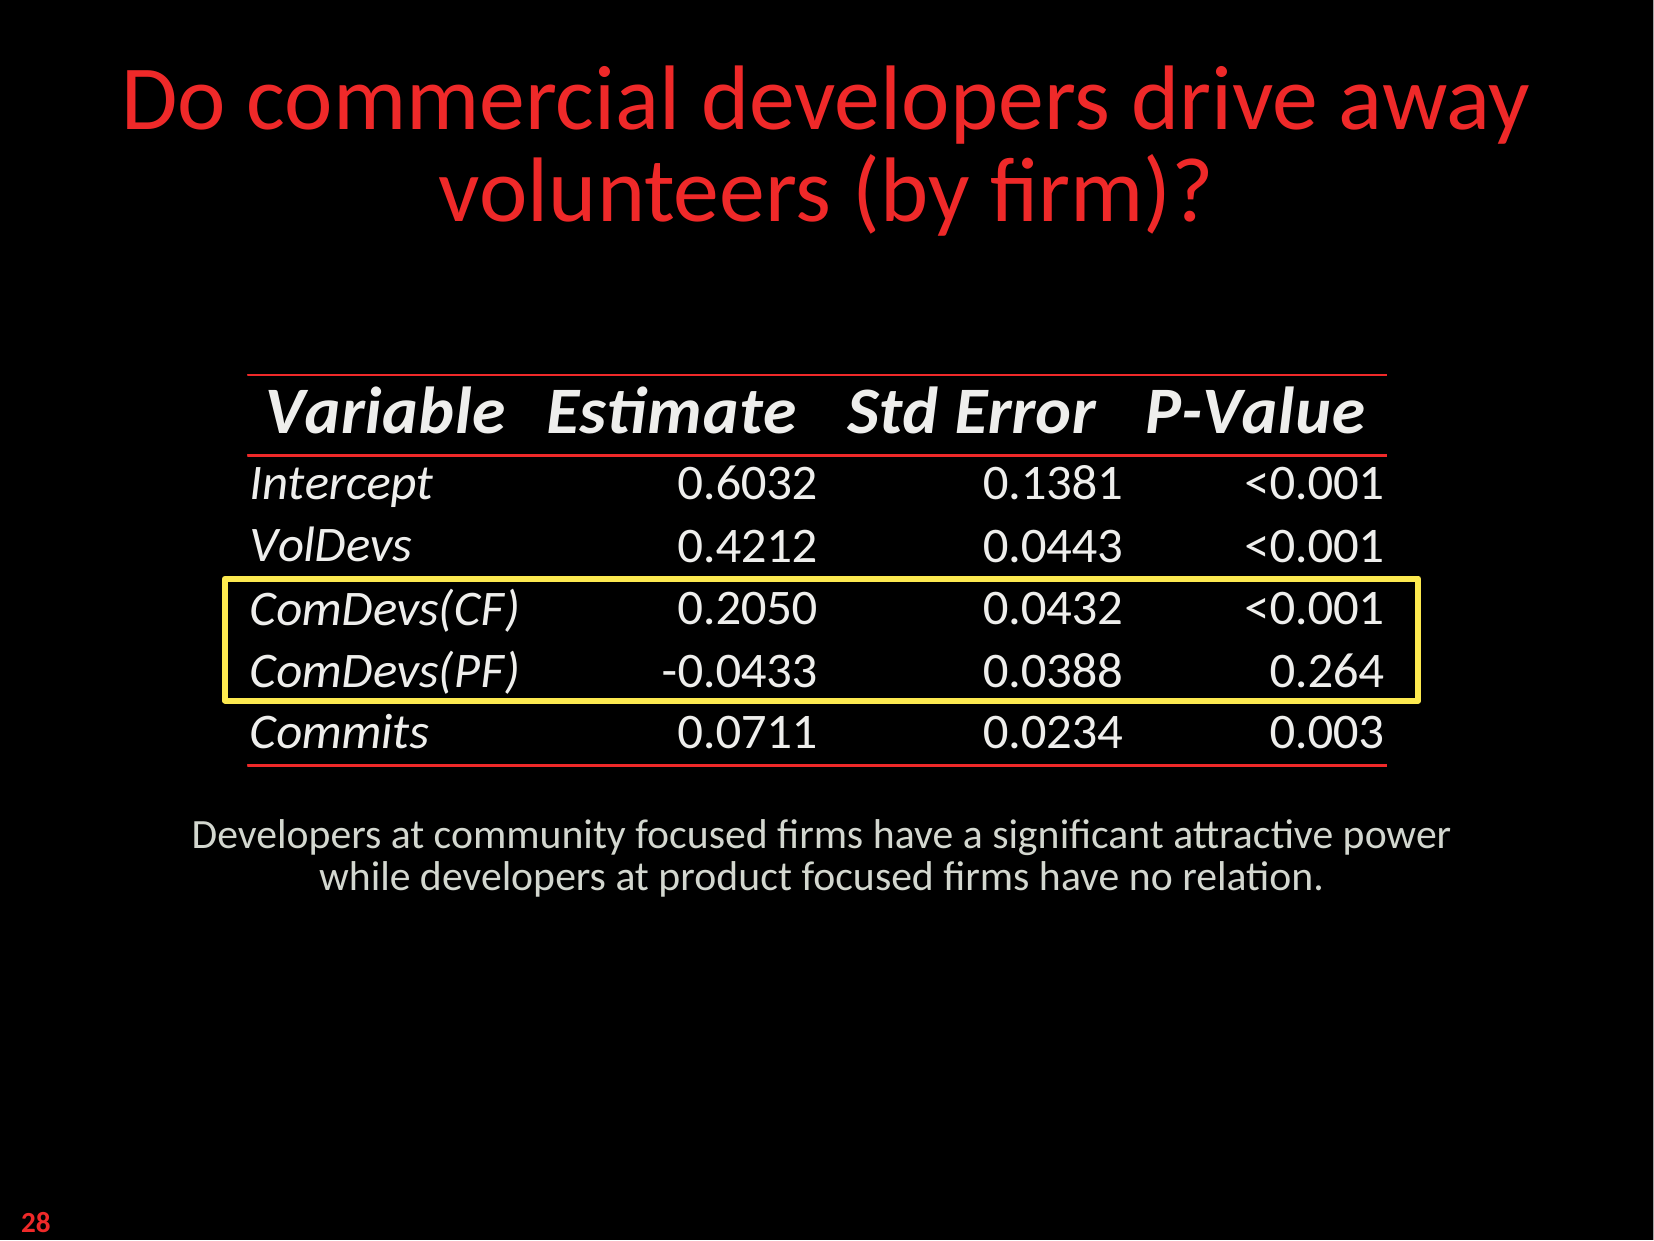

# Do commercial developers drive away volunteers (by firm)?
Developers at community focused firms have a significant attractive power while developers at product focused firms have no relation.
28